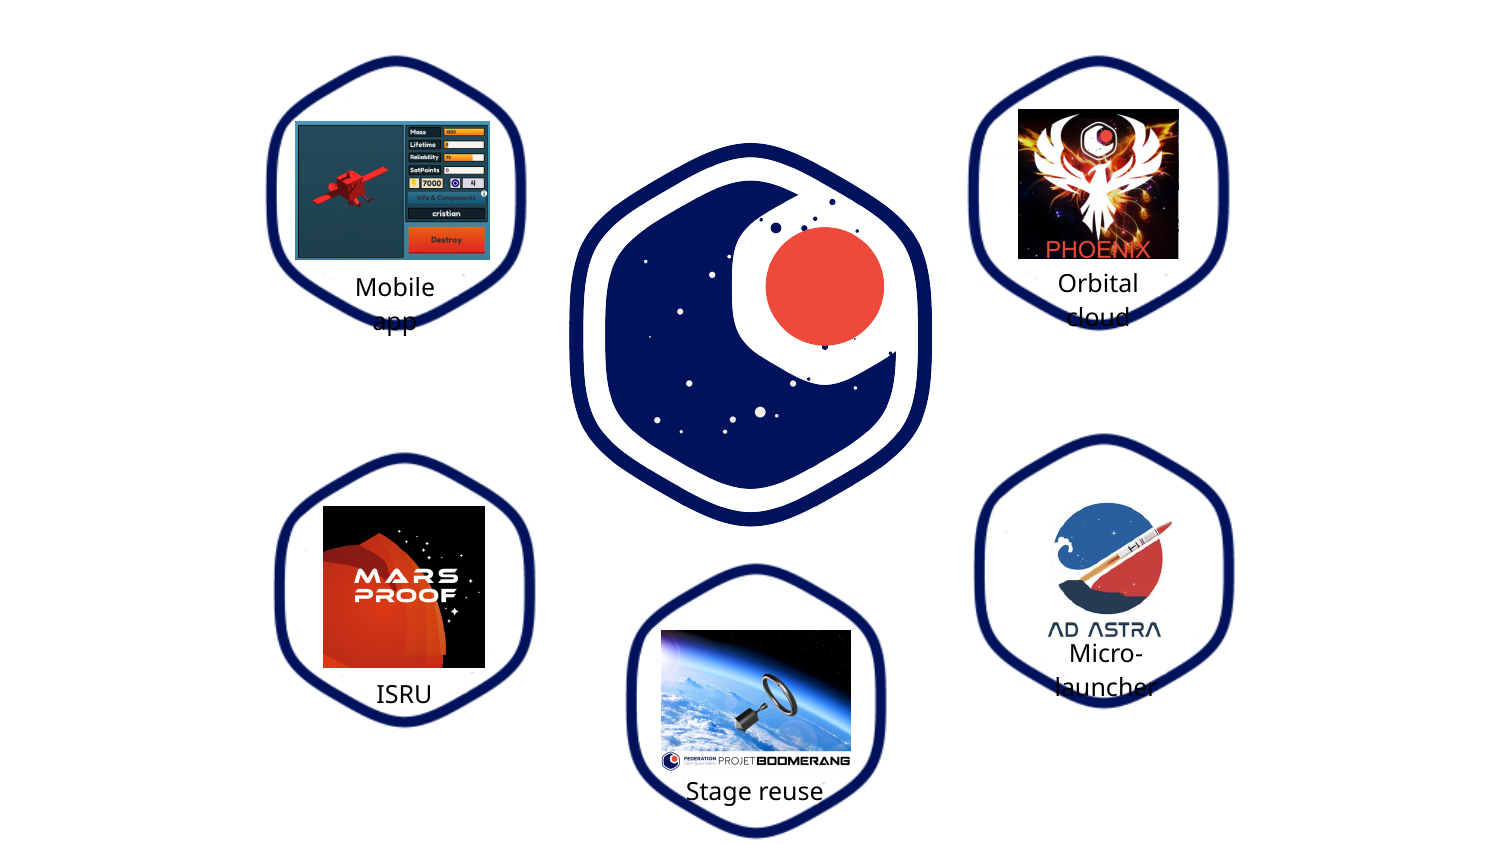

Orbital cloud
Mobile app
Micro-launcher
ISRU
Stage reuse